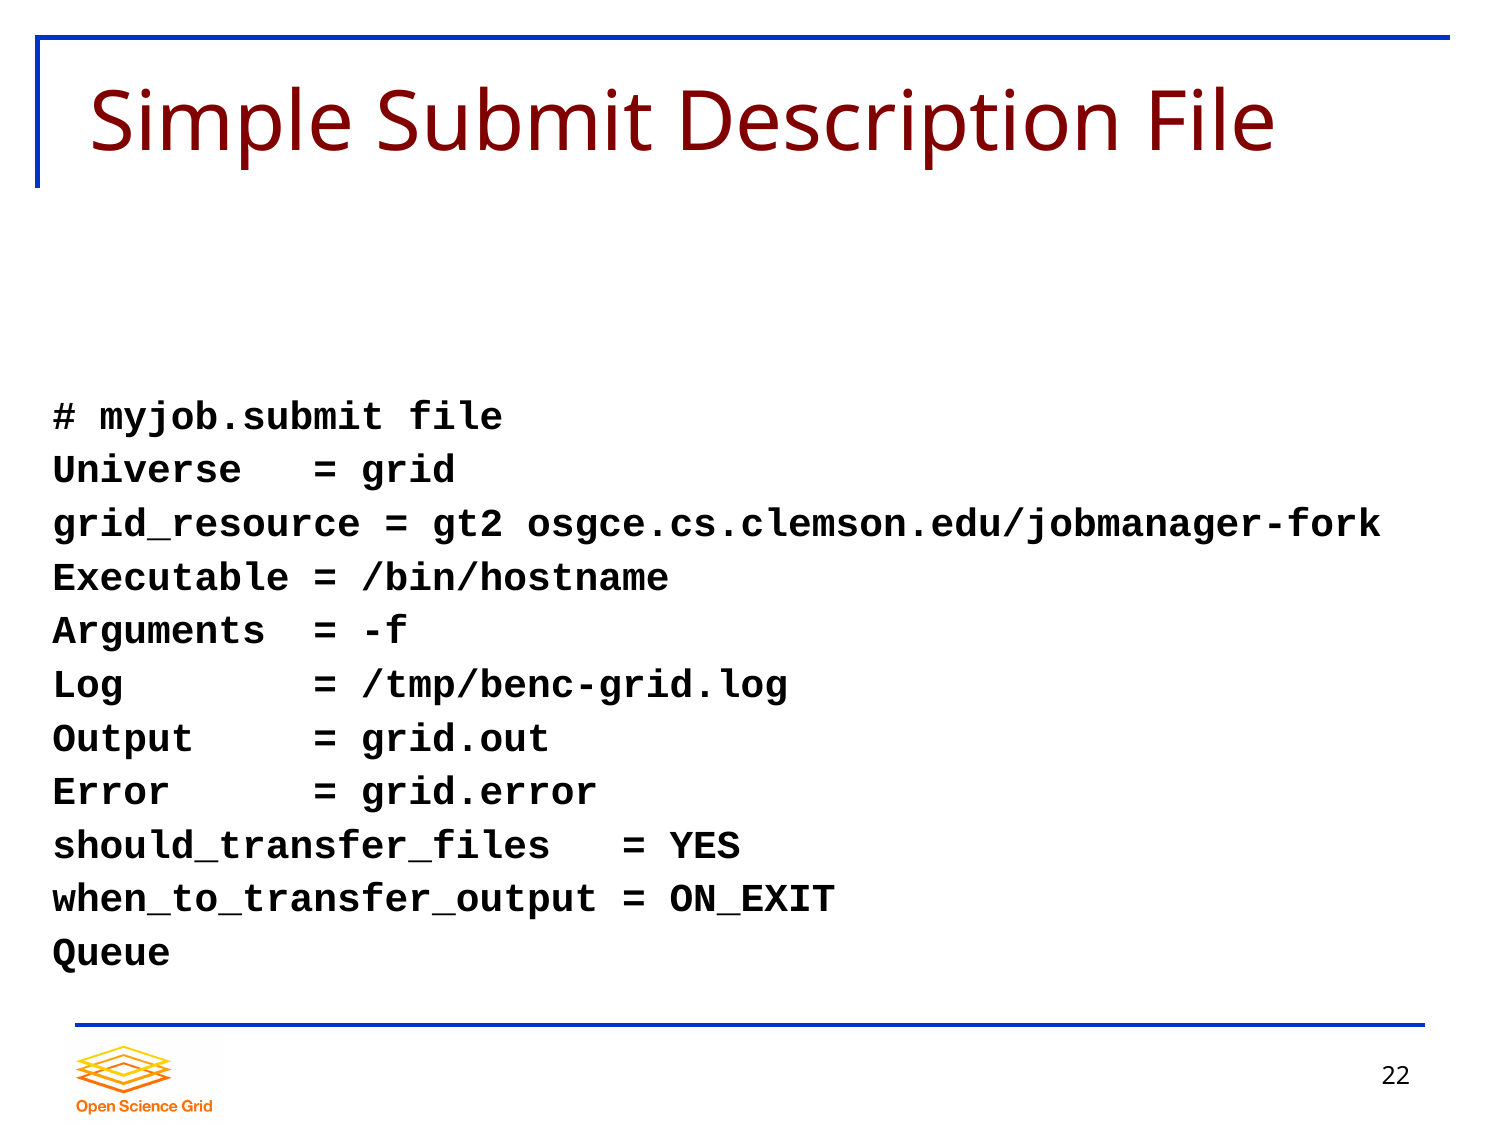

# Simple Submit Description File
# myjob.submit file
Universe = grid
grid_resource = gt2 osgce.cs.clemson.edu/jobmanager-fork
Executable = /bin/hostname
Arguments = -f
Log = /tmp/benc-grid.log
Output = grid.out
Error = grid.error
should_transfer_files = YES
when_to_transfer_output = ON_EXIT
Queue
22